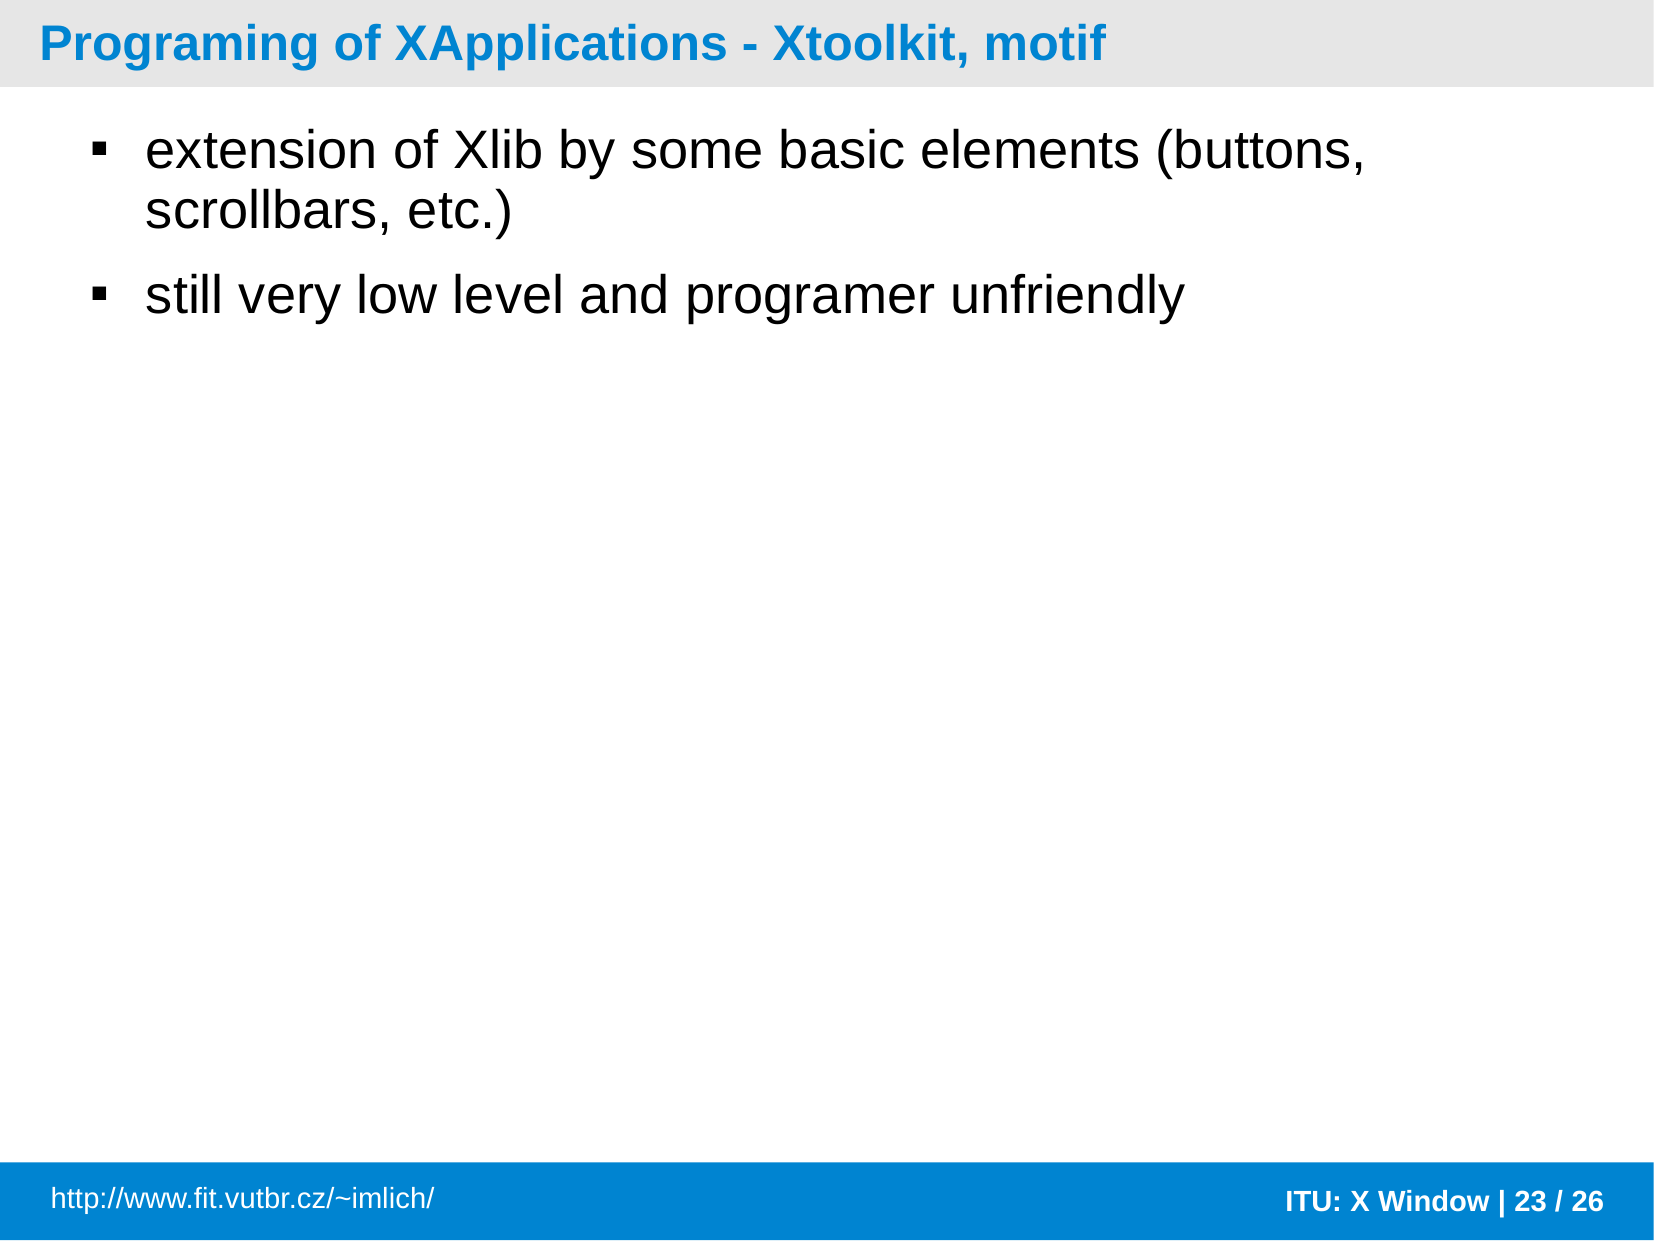

# Programing of XApplications - Xtoolkit, motif
extension of Xlib by some basic elements (buttons, scrollbars, etc.)
still very low level and programer unfriendly